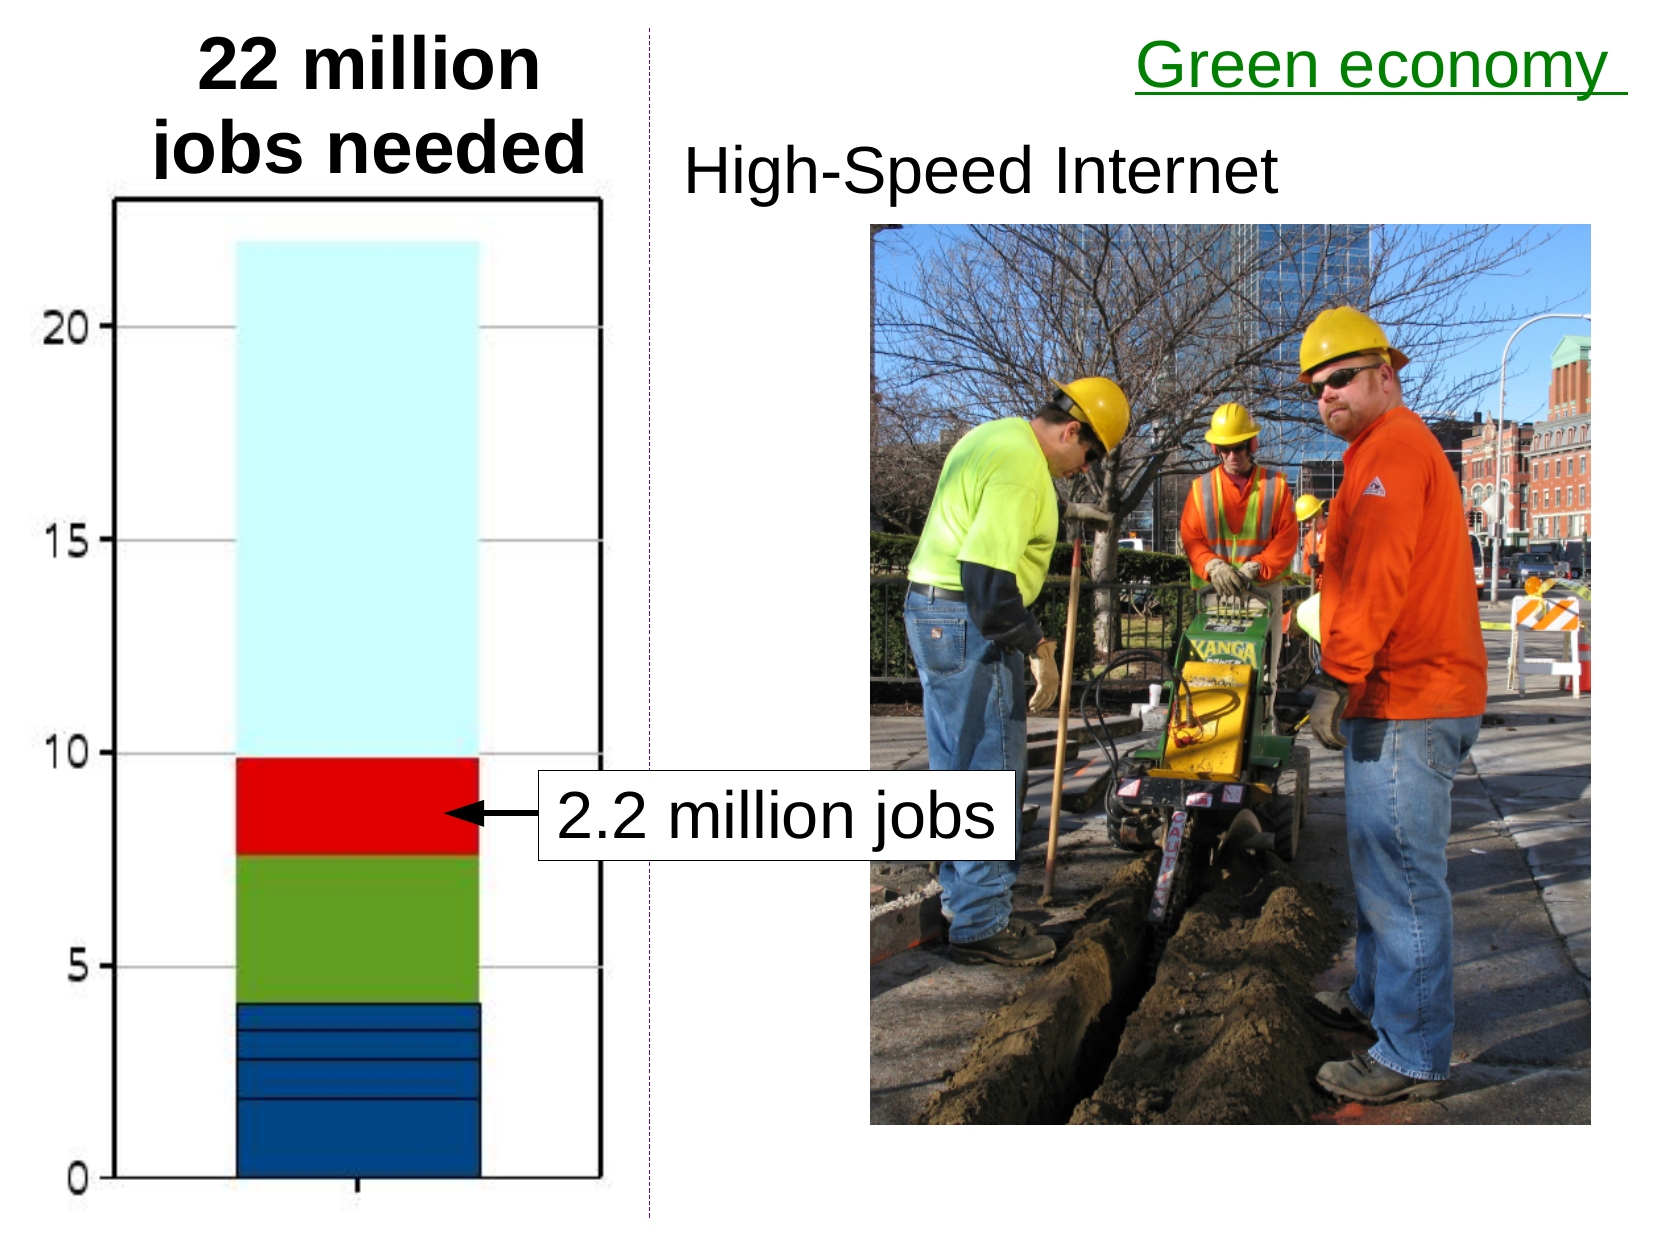

22 million
jobs needed
Green economy
High-Speed Internet
2.2 million jobs